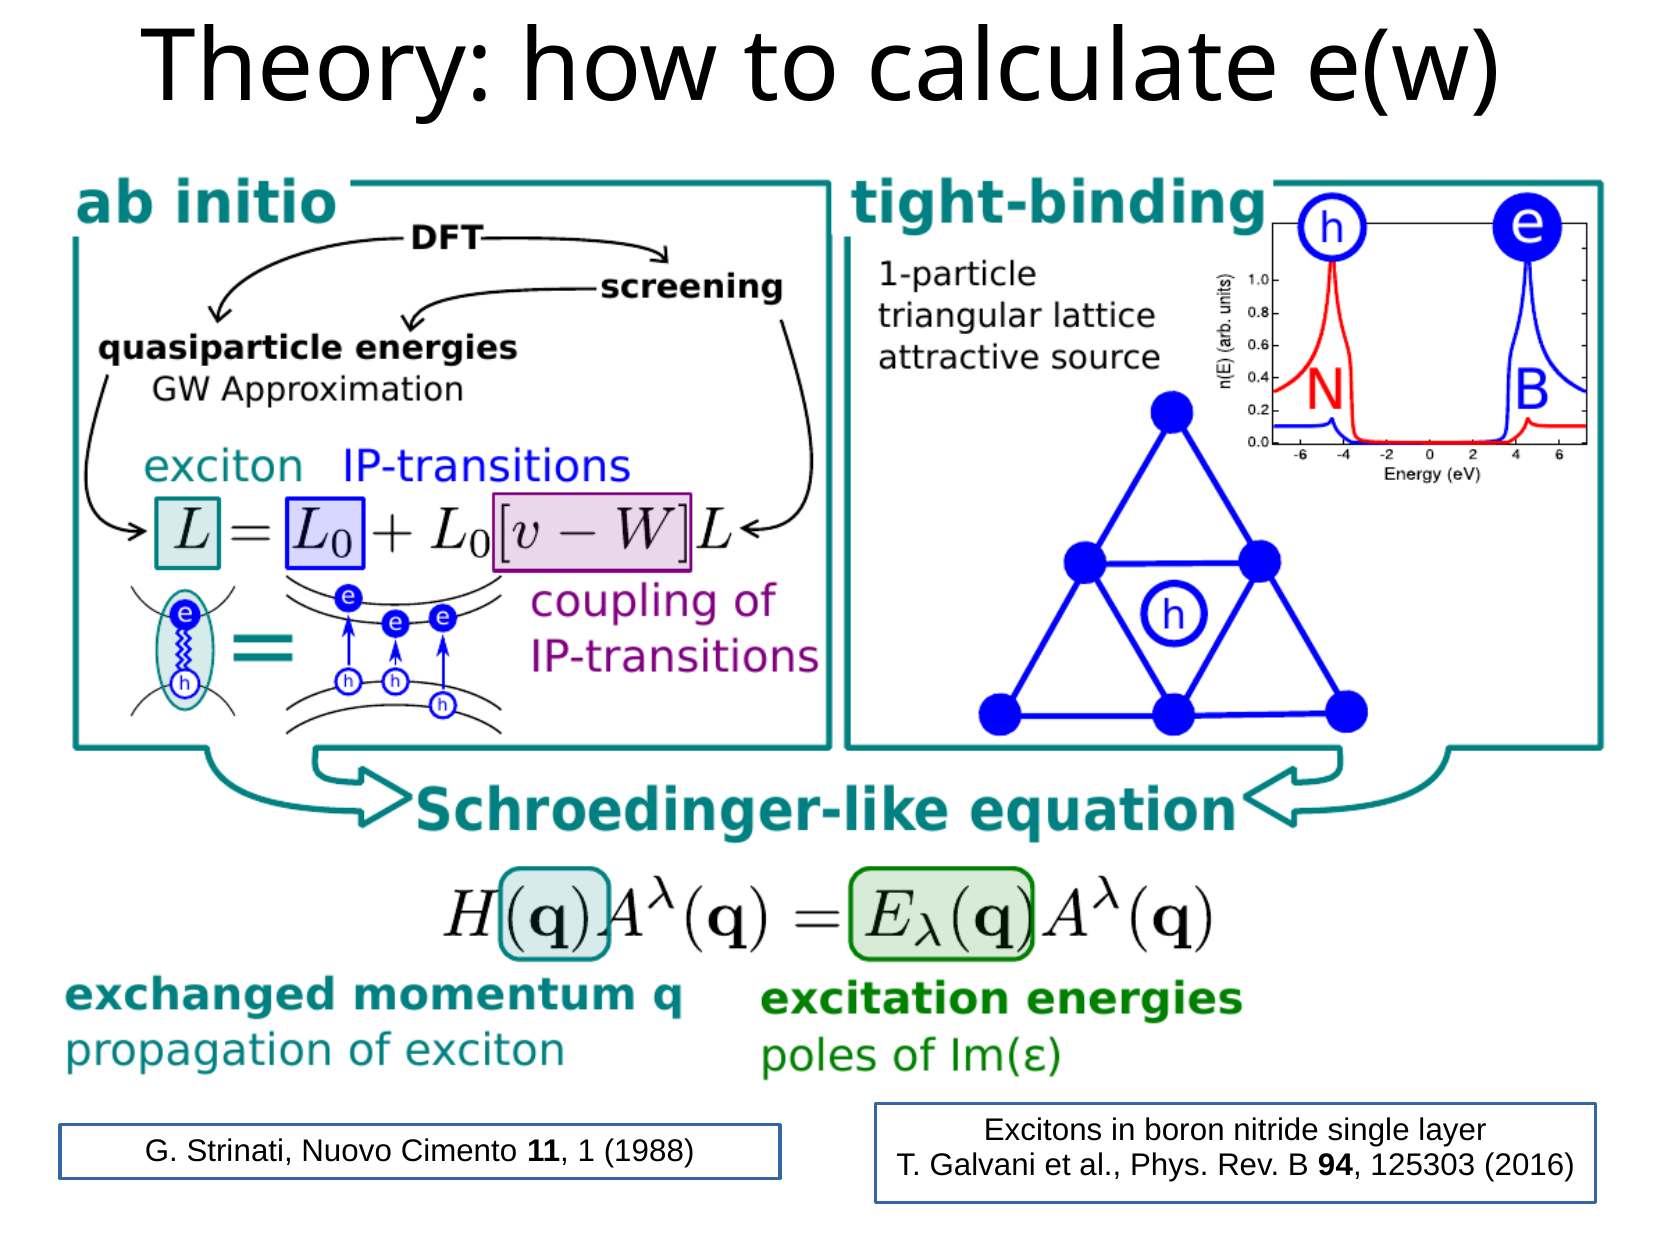

# Theory: how to calculate e(w)
Excitons in boron nitride single layer
T. Galvani et al., Phys. Rev. B 94, 125303 (2016)
G. Strinati, Nuovo Cimento 11, 1 (1988)